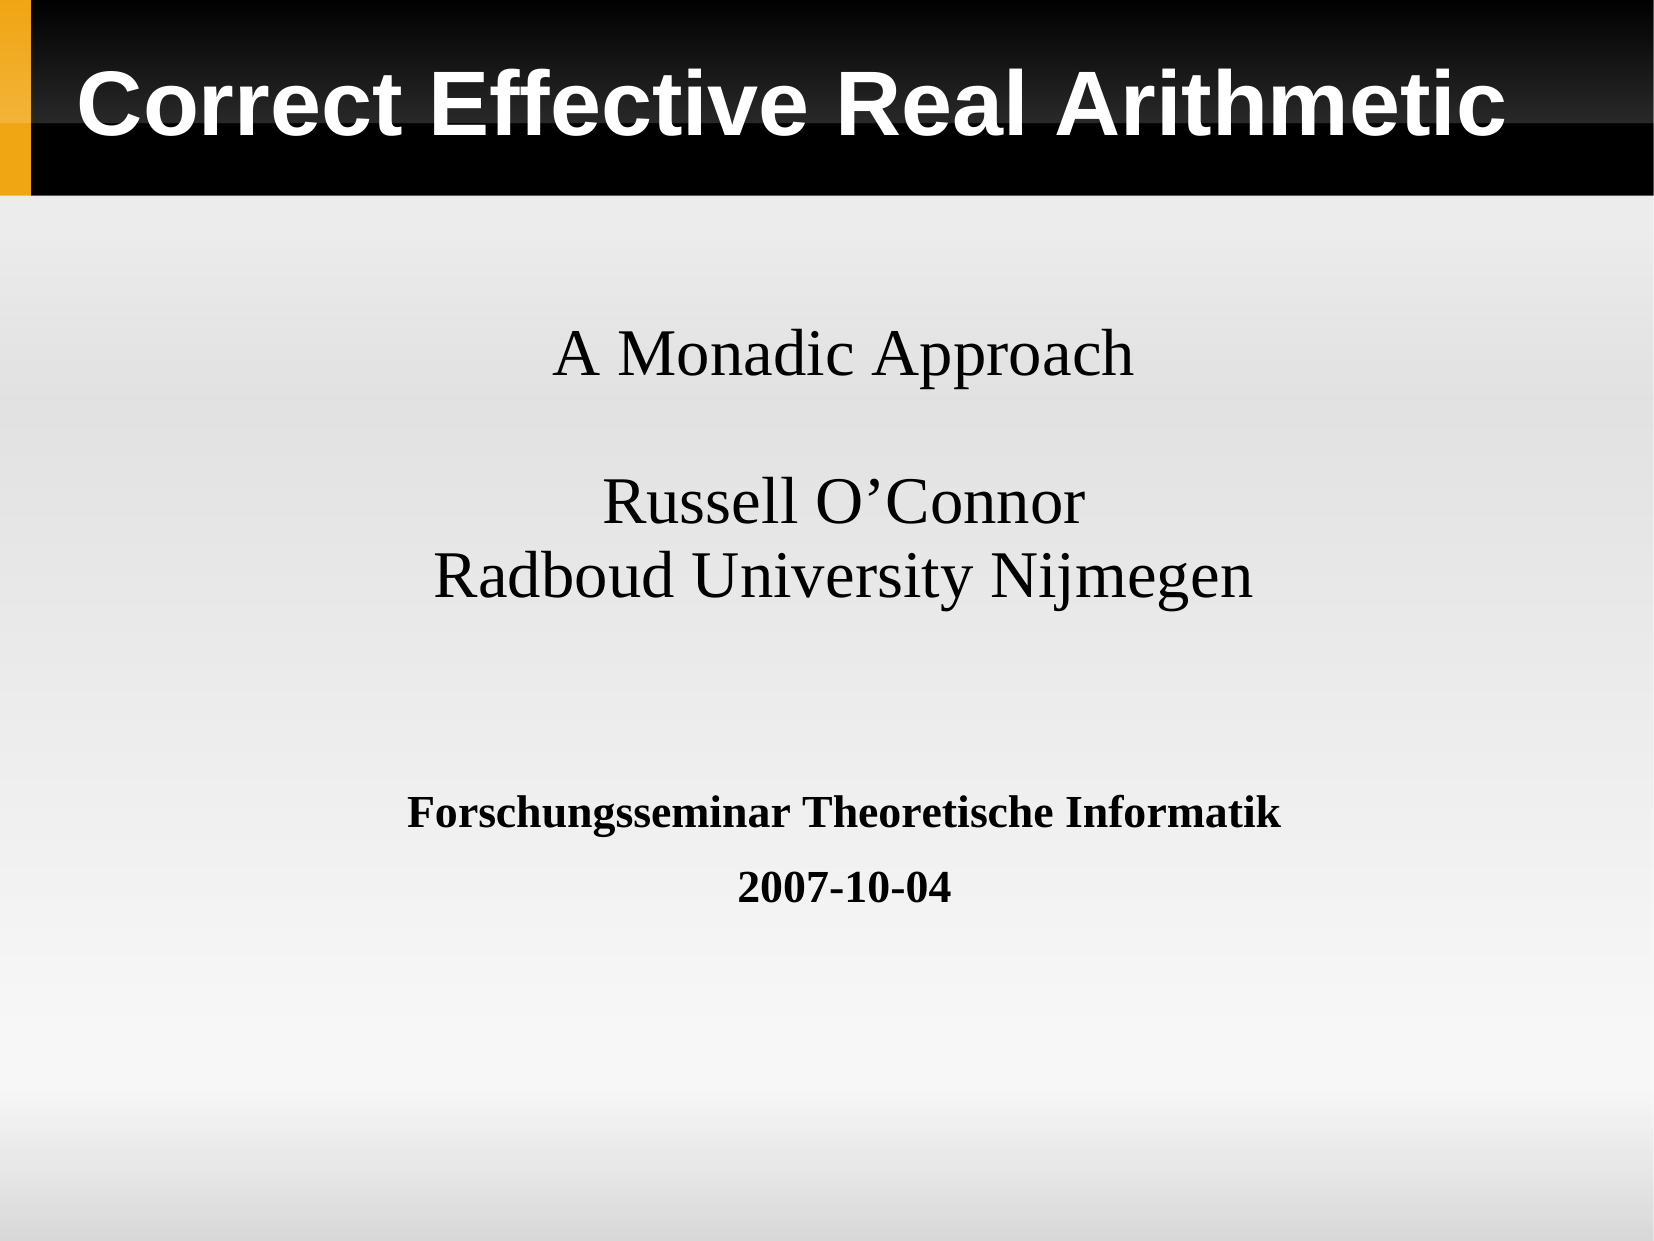

# Correct Effective Real Arithmetic
A Monadic Approach
Russell O’Connor
Radboud University Nijmegen
Forschungsseminar Theoretische Informatik
2007-10-04